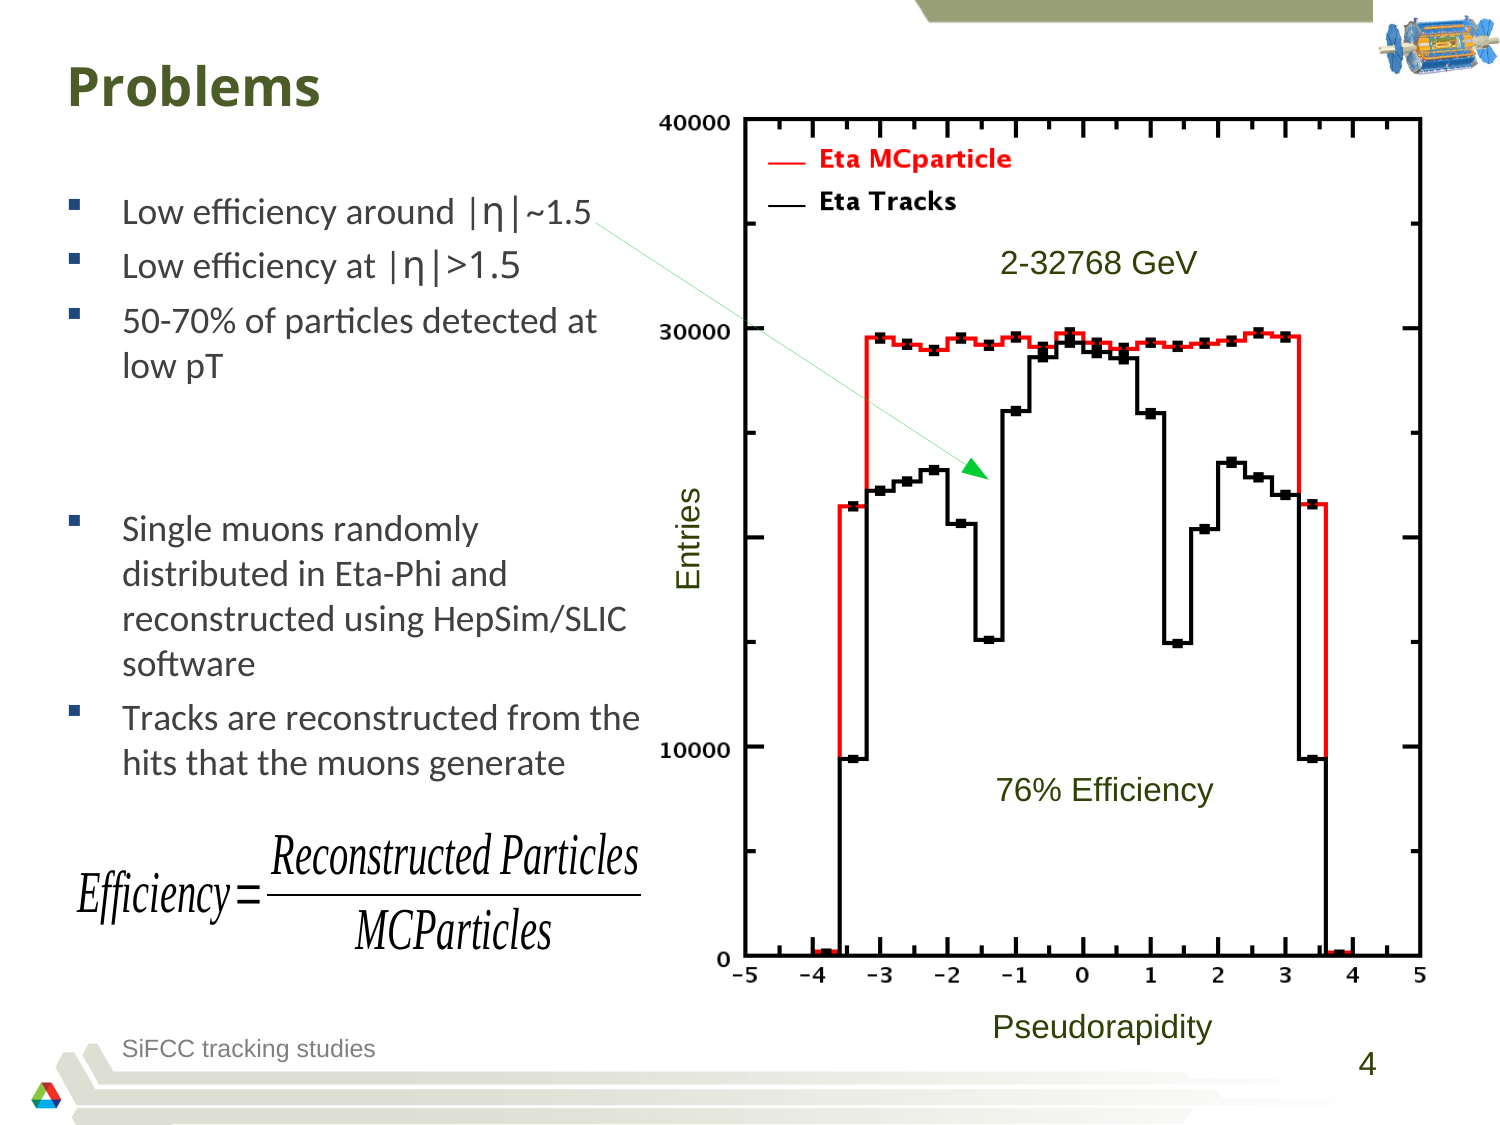

# Problems
Low efficiency around |η|~1.5
Low efficiency at |η|>1.5
50-70% of particles detected at low pT
Single muons randomly distributed in Eta-Phi and reconstructed using HepSim/SLIC software
Tracks are reconstructed from the hits that the muons generate
2-32768 GeV
Entries
76% Efficiency
Pseudorapidity